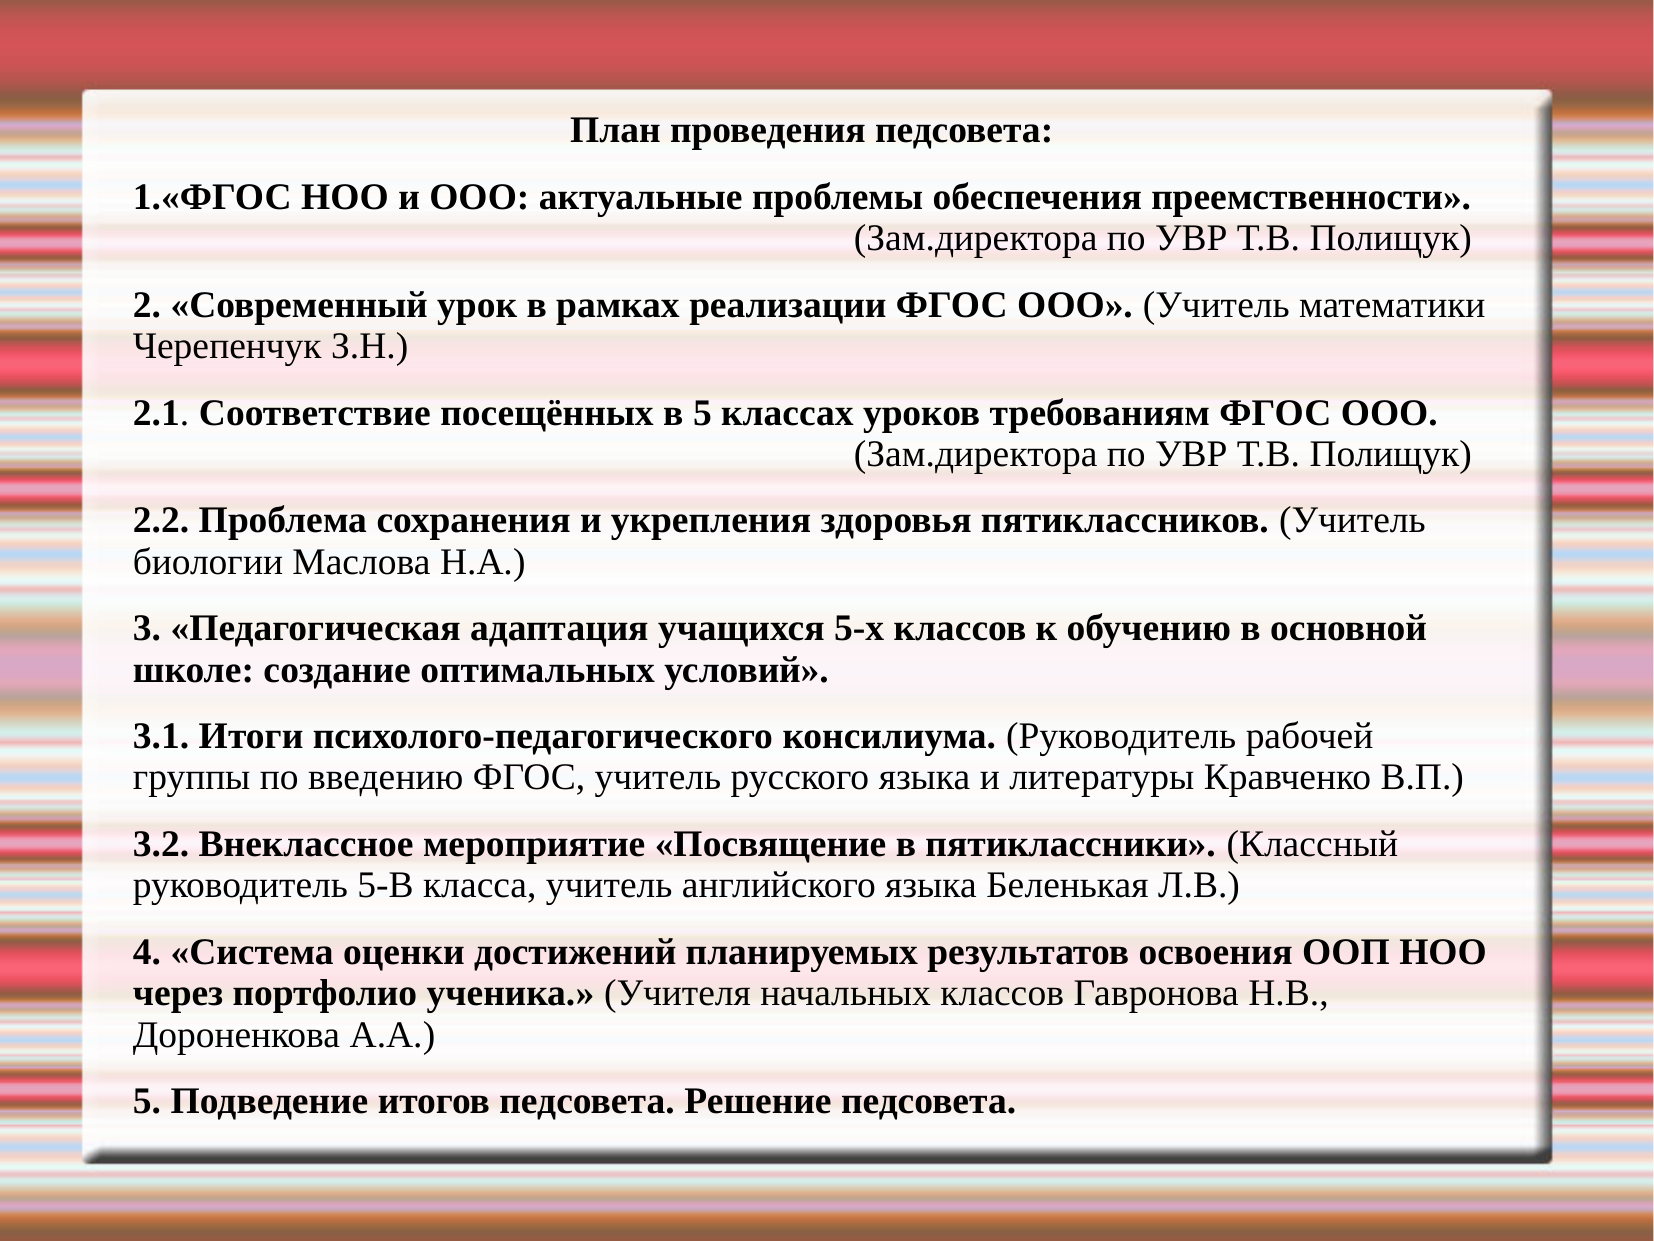

План проведения педсовета:
1.«ФГОС НОО и ООО: актуальные проблемы обеспечения преемственности». (Зам.директора по УВР Т.В. Полищук)
2. «Современный урок в рамках реализации ФГОС ООО». (Учитель математики Черепенчук З.Н.)
2.1. Соответствие посещённых в 5 классах уроков требованиям ФГОС ООО. (Зам.директора по УВР Т.В. Полищук)
2.2. Проблема сохранения и укрепления здоровья пятиклассников. (Учитель биологии Маслова Н.А.)
3. «Педагогическая адаптация учащихся 5-х классов к обучению в основной школе: создание оптимальных условий».
3.1. Итоги психолого-педагогического консилиума. (Руководитель рабочей группы по введению ФГОС, учитель русского языка и литературы Кравченко В.П.)
3.2. Внеклассное мероприятие «Посвящение в пятиклассники». (Классный руководитель 5-В класса, учитель английского языка Беленькая Л.В.)
4. «Система оценки достижений планируемых результатов освоения ООП НОО через портфолио ученика.» (Учителя начальных классов Гавронова Н.В., Дороненкова А.А.)
5. Подведение итогов педсовета. Решение педсовета.